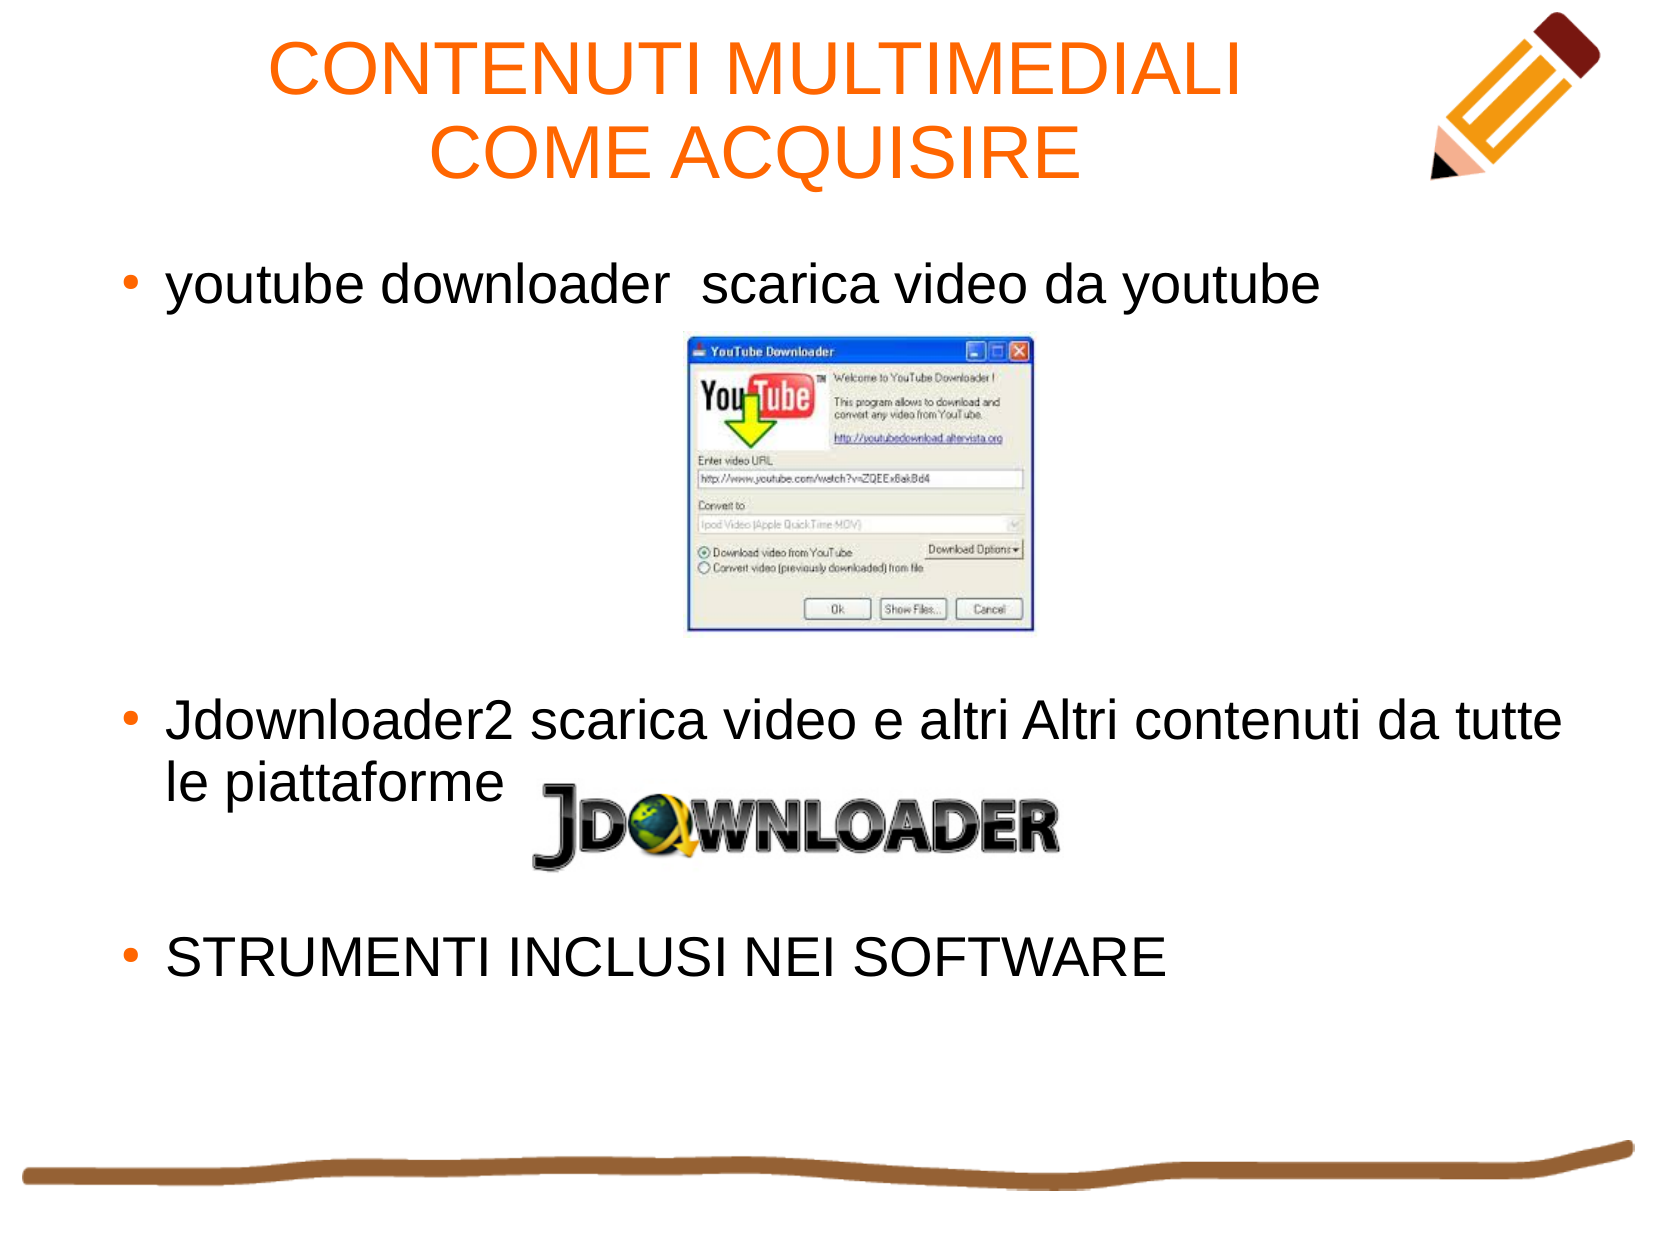

# CONTENUTI MULTIMEDIALI COME ACQUISIRE
youtube downloader scarica video da youtube
Jdownloader2 scarica video e altri Altri contenuti da tutte le piattaforme
STRUMENTI INCLUSI NEI SOFTWARE